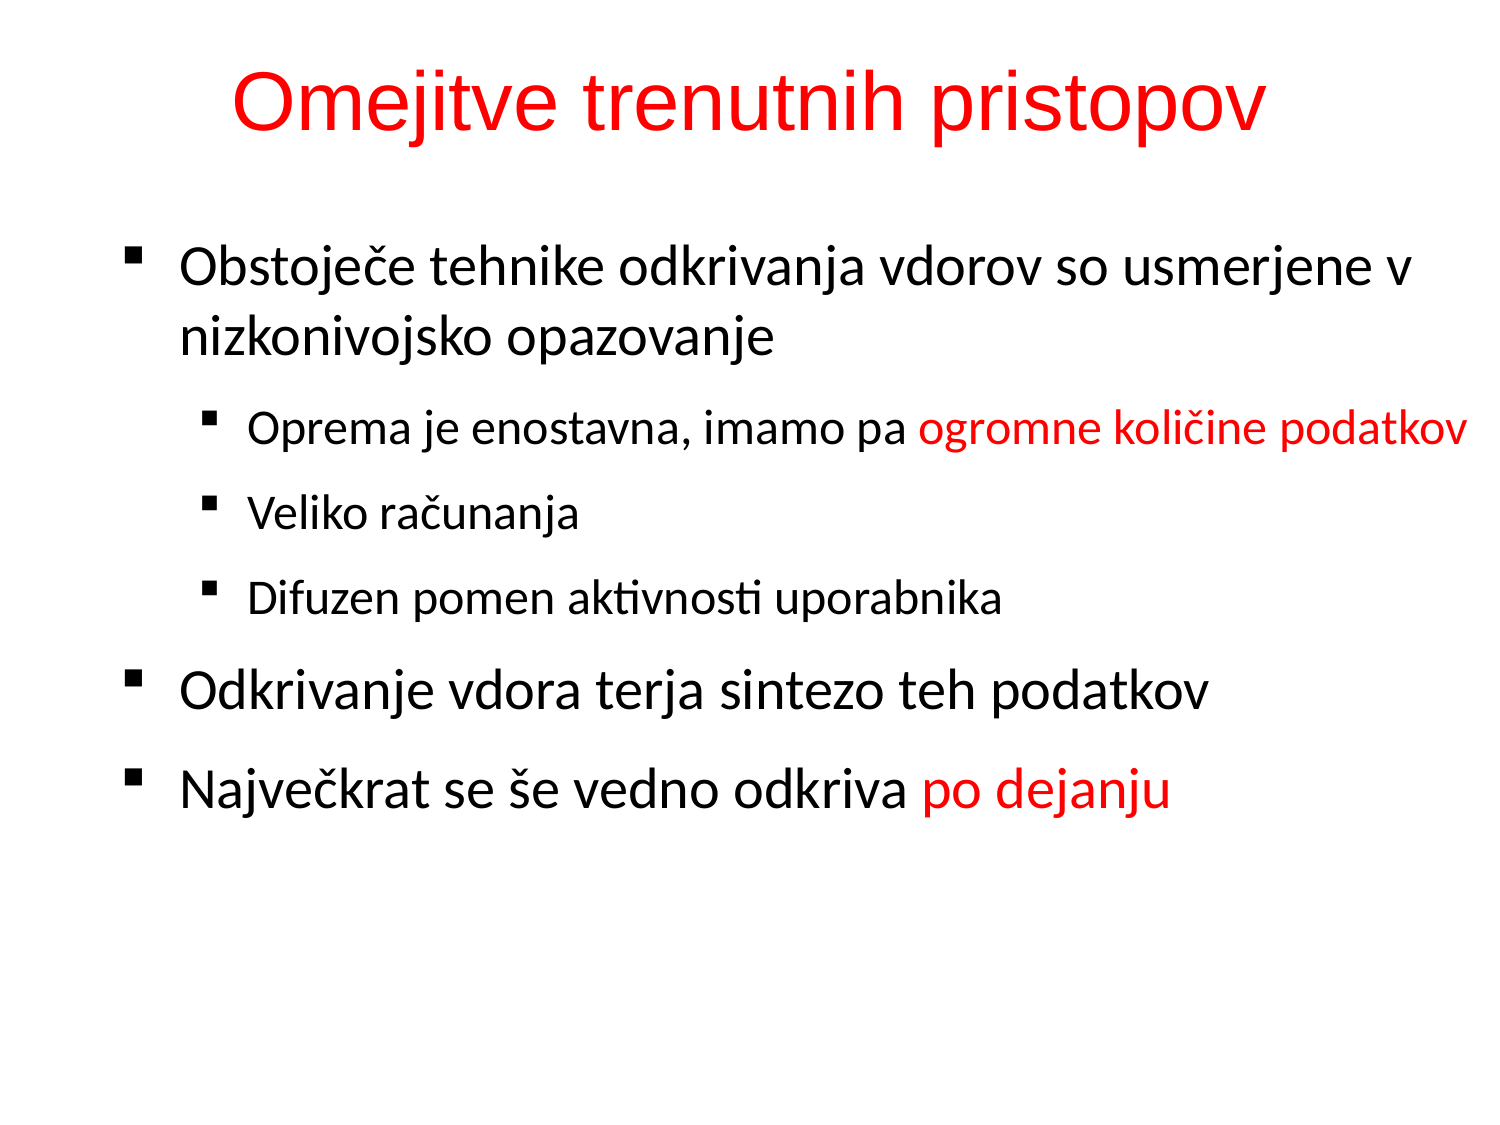

# Omejitve trenutnih pristopov
Obstoječe tehnike odkrivanja vdorov so usmerjene v nizkonivojsko opazovanje
Oprema je enostavna, imamo pa ogromne količine podatkov
Veliko računanja
Difuzen pomen aktivnosti uporabnika
Odkrivanje vdora terja sintezo teh podatkov
Največkrat se še vedno odkriva po dejanju